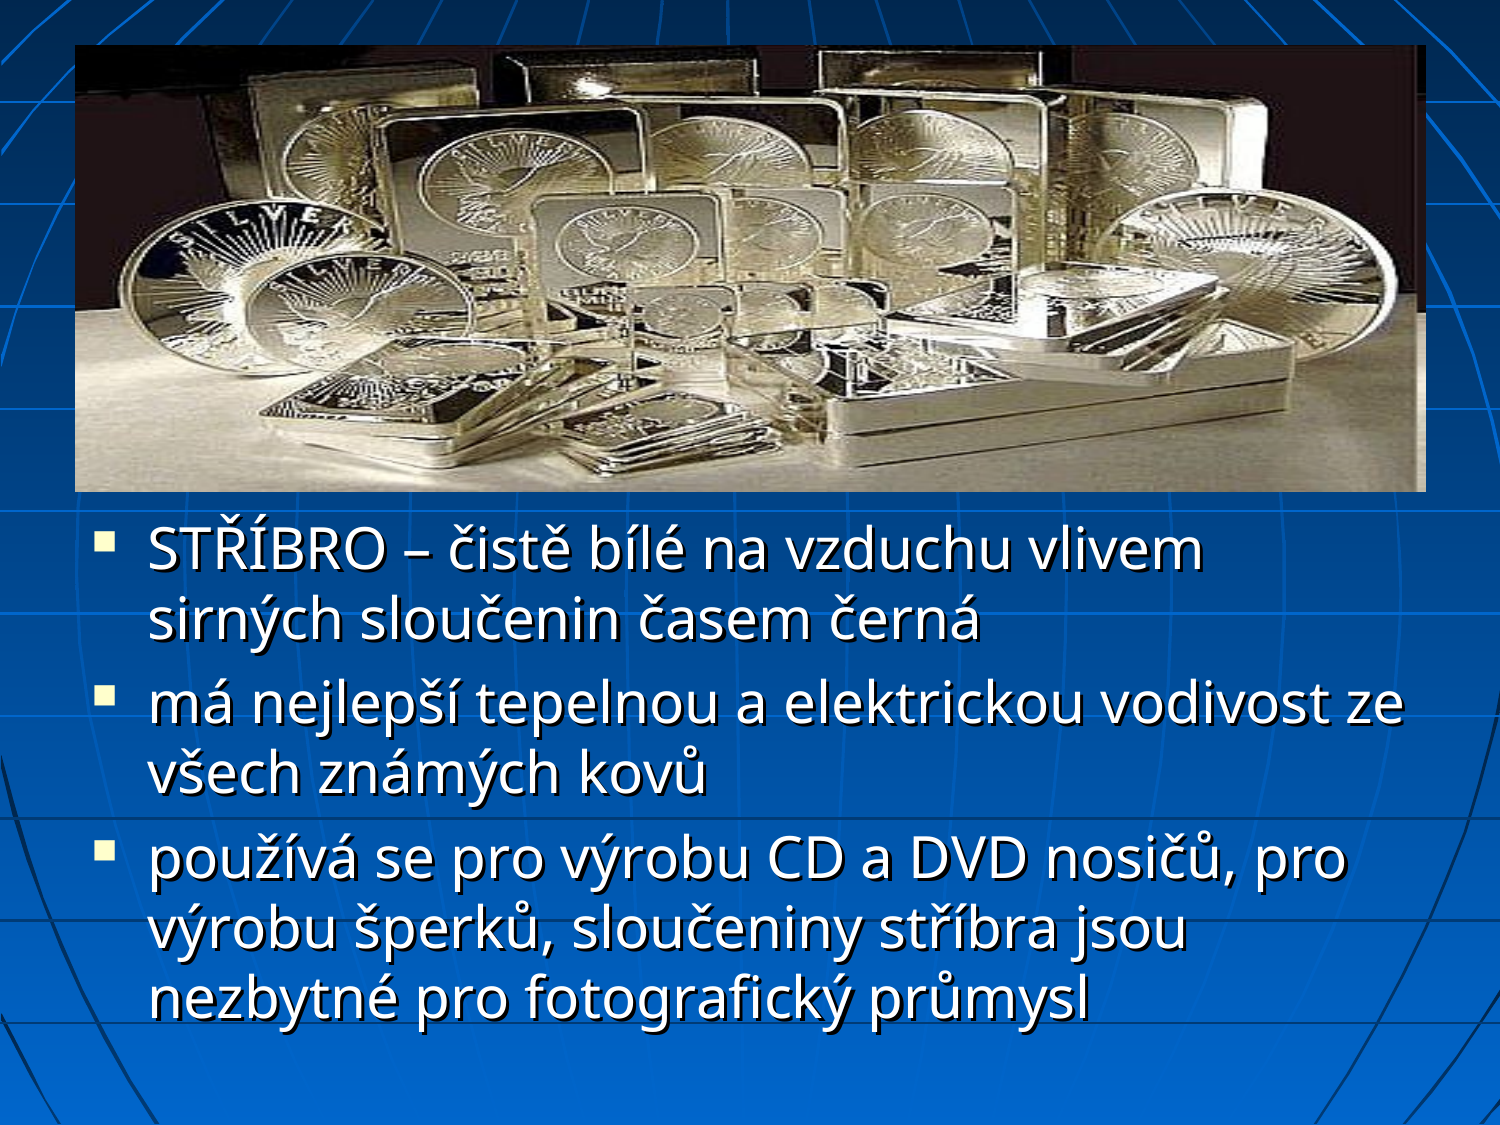

# STŘÍBRO – čistě bílé na vzduchu vlivem sirných sloučenin časem černá
má nejlepší tepelnou a elektrickou vodivost ze všech známých kovů
používá se pro výrobu CD a DVD nosičů, pro výrobu šperků, sloučeniny stříbra jsou nezbytné pro fotografický průmysl